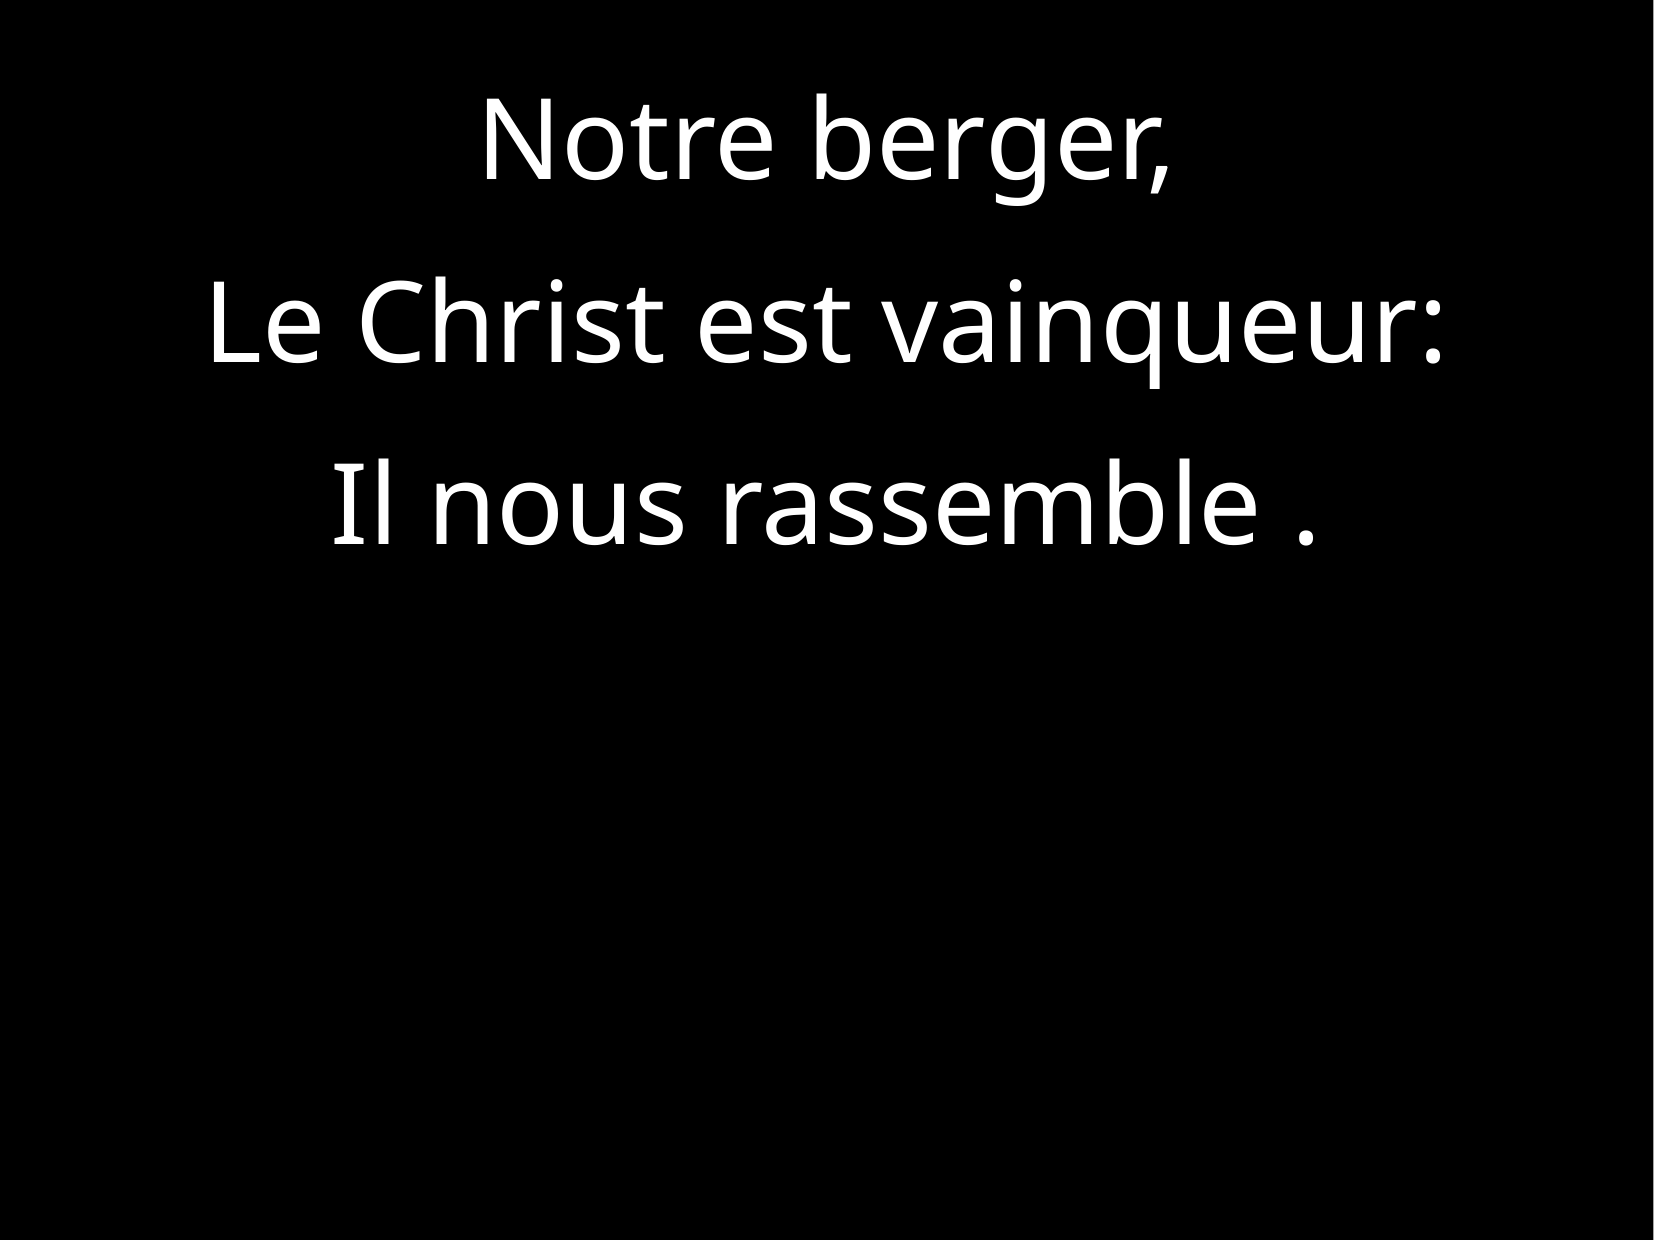

# Notre berger,
Le Christ est vainqueur:
Il nous rassemble .